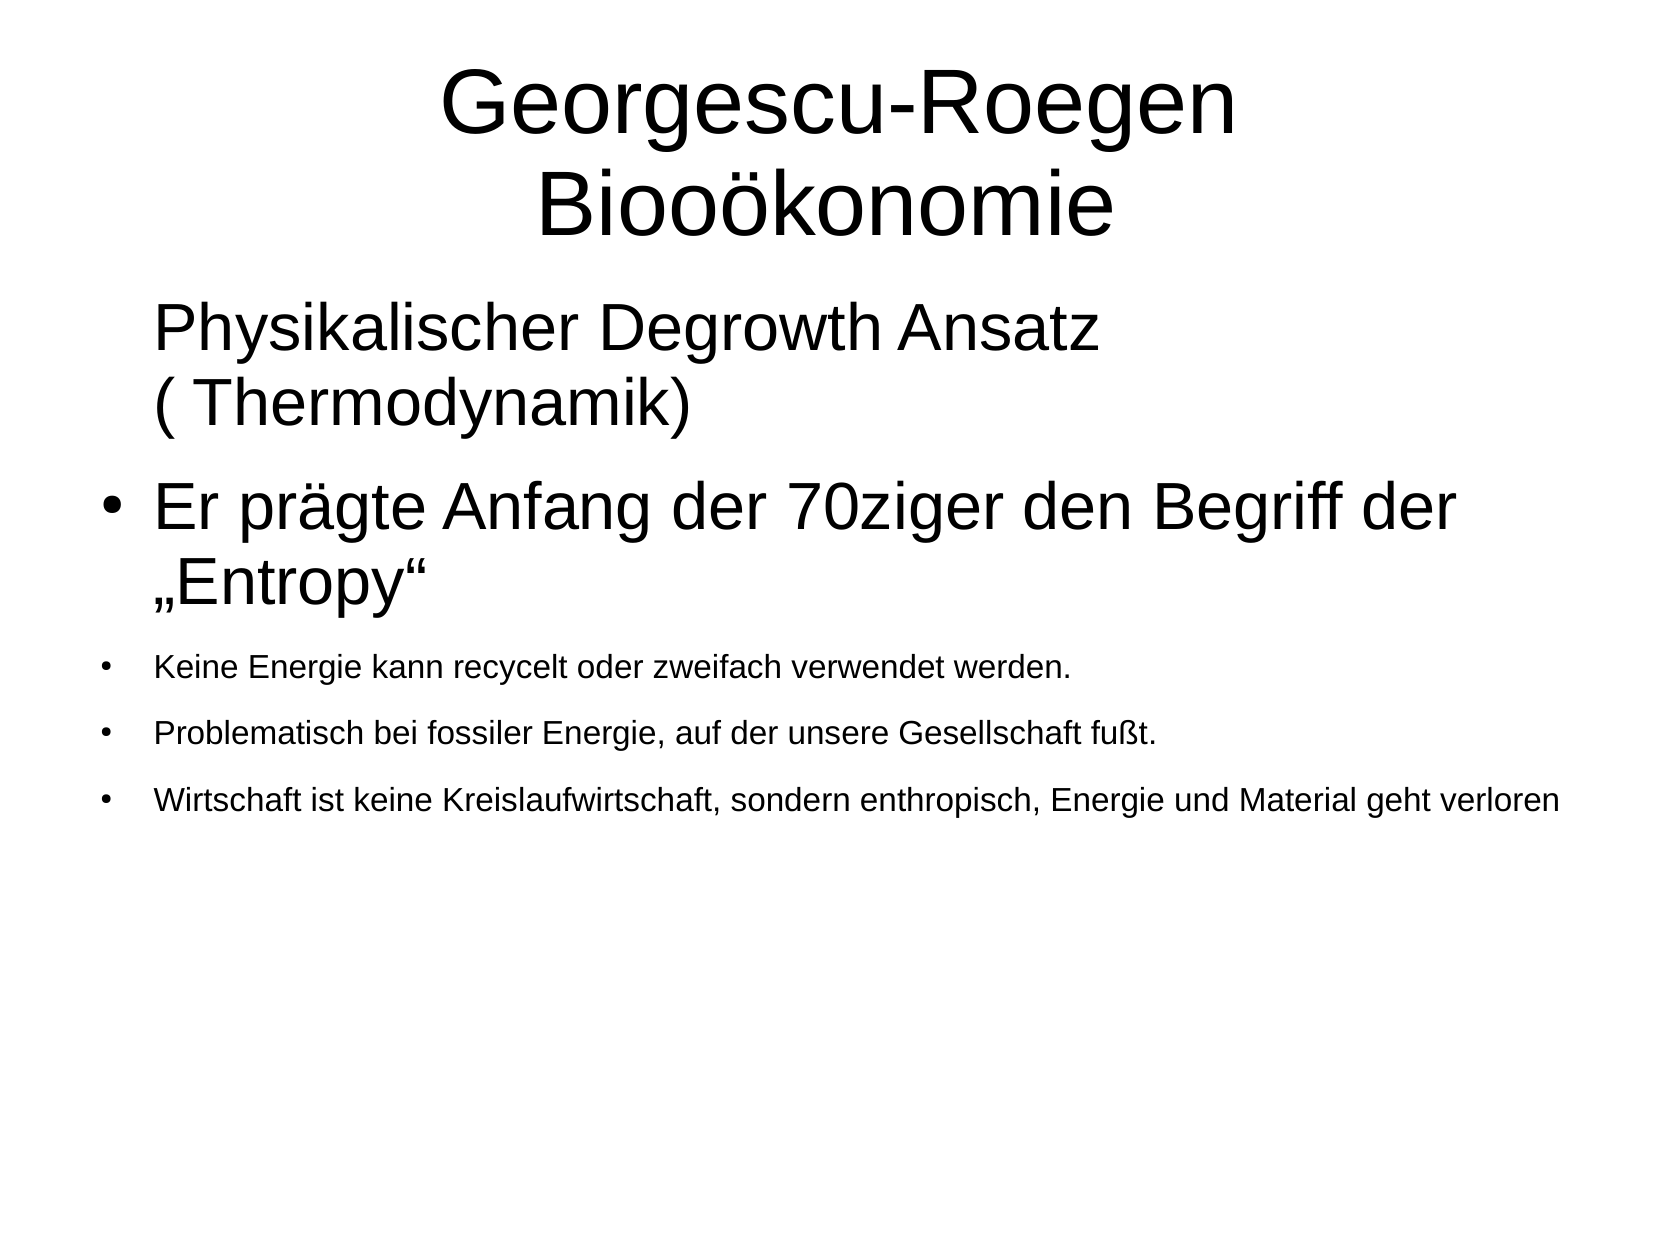

# Georgescu-Roegen Biooökonomie
Physikalischer Degrowth Ansatz ( Thermodynamik)
Er prägte Anfang der 70ziger den Begriff der „Entropy“
Keine Energie kann recycelt oder zweifach verwendet werden.
Problematisch bei fossiler Energie, auf der unsere Gesellschaft fußt.
Wirtschaft ist keine Kreislaufwirtschaft, sondern enthropisch, Energie und Material geht verloren